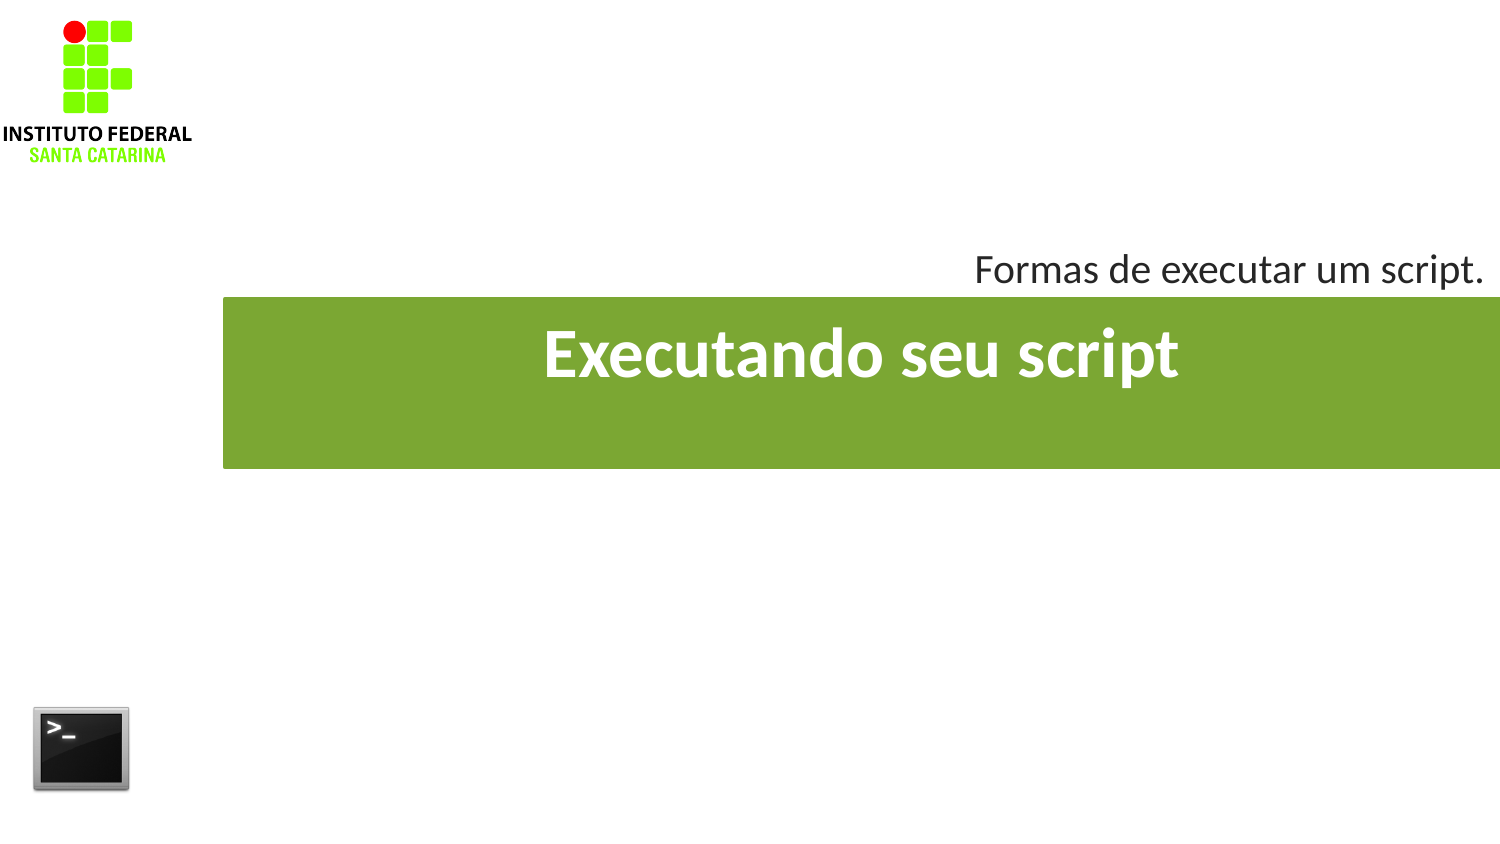

Formas de executar um script.
# Executando seu script